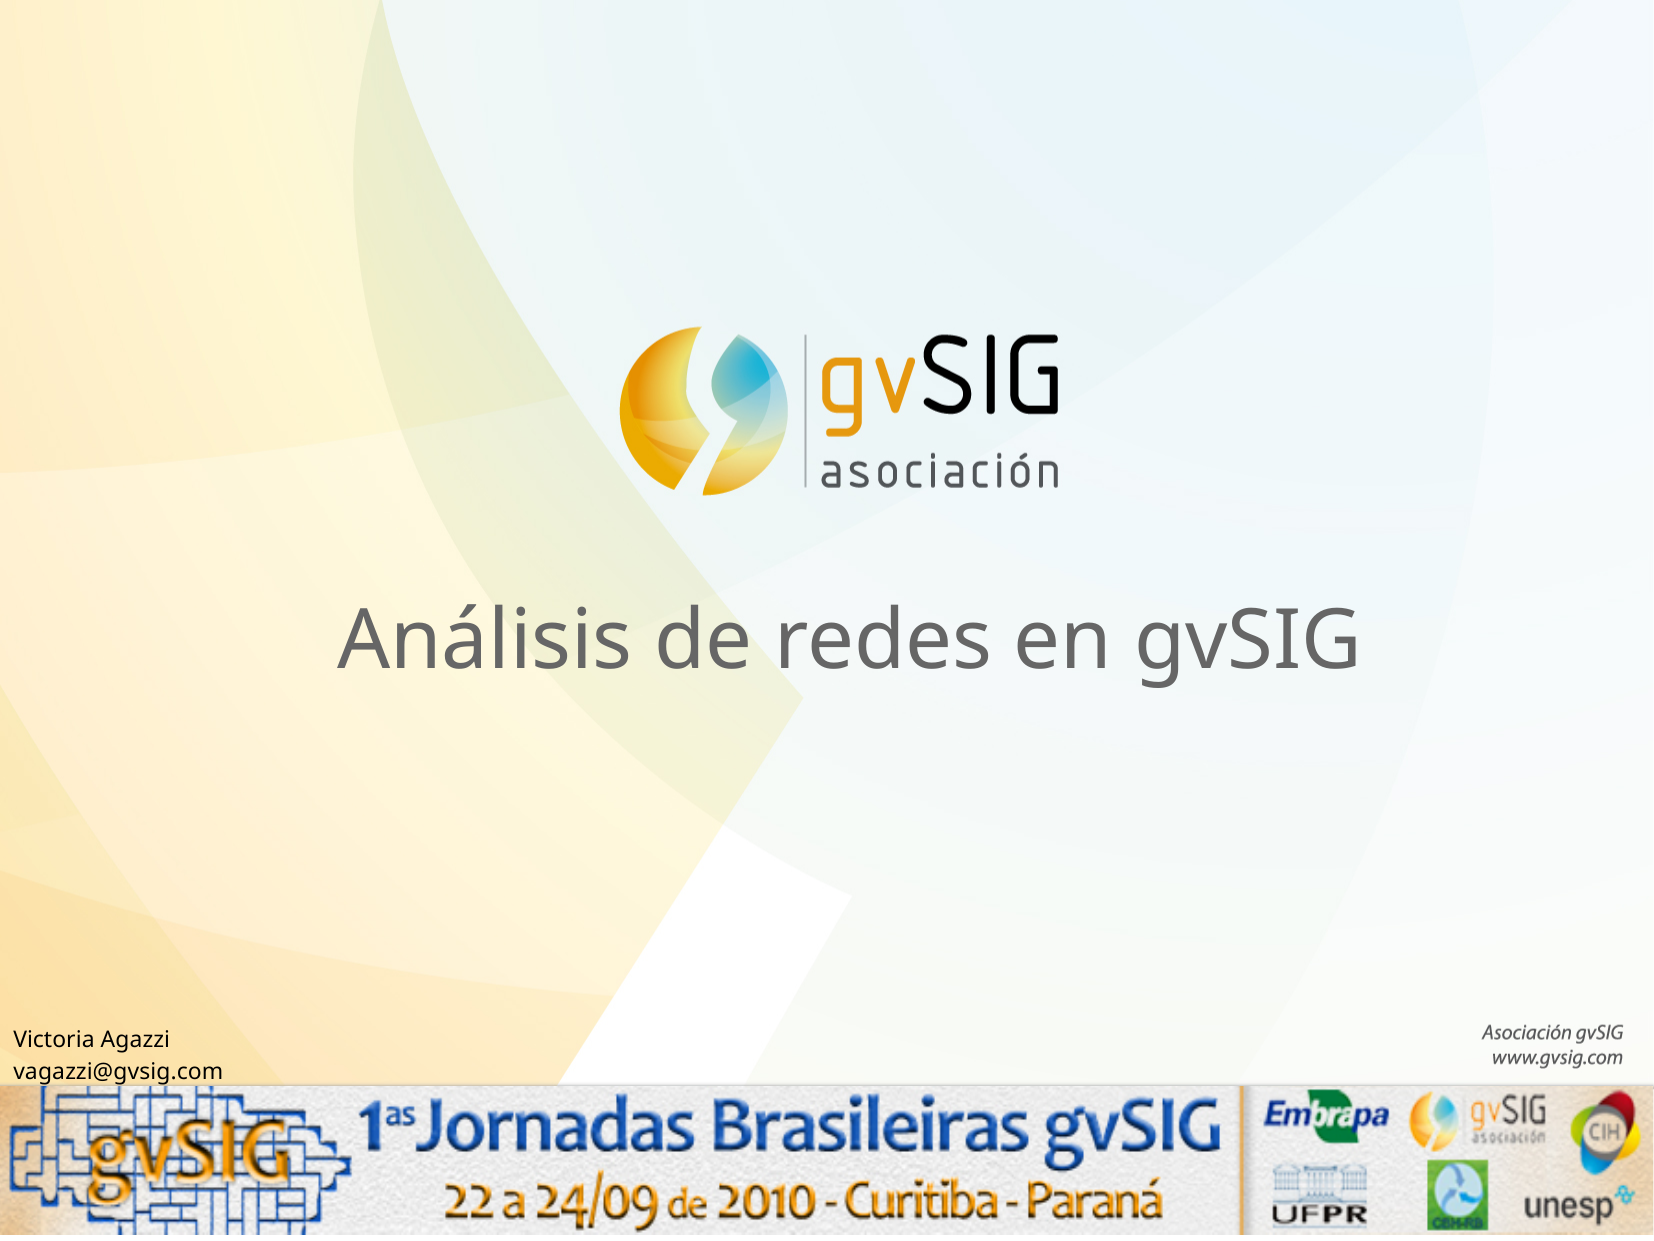

# Análisis de redes en gvSIG
Victoria Agazzi
vagazzi@gvsig.com
Espacio para logotipos